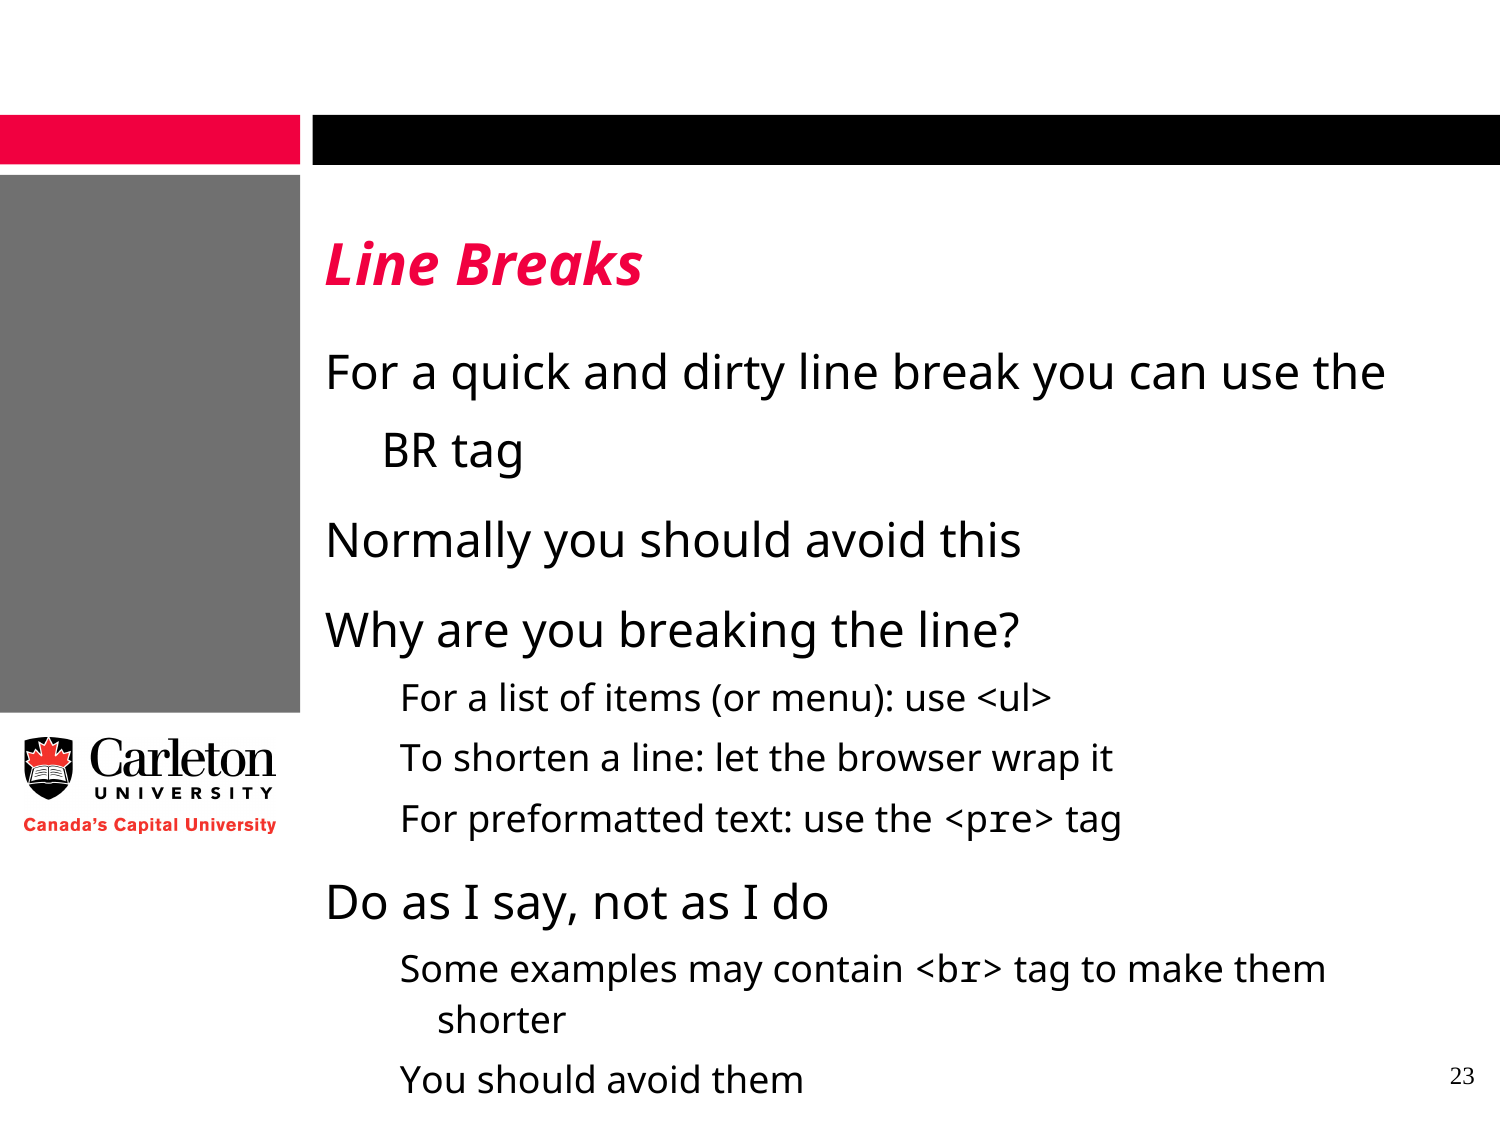

# Line Breaks
For a quick and dirty line break you can use the BR tag
Normally you should avoid this
Why are you breaking the line?
For a list of items (or menu): use <ul>
To shorten a line: let the browser wrap it
For preformatted text: use the <pre> tag
Do as I say, not as I do
Some examples may contain <br> tag to make them shorter
You should avoid them
23